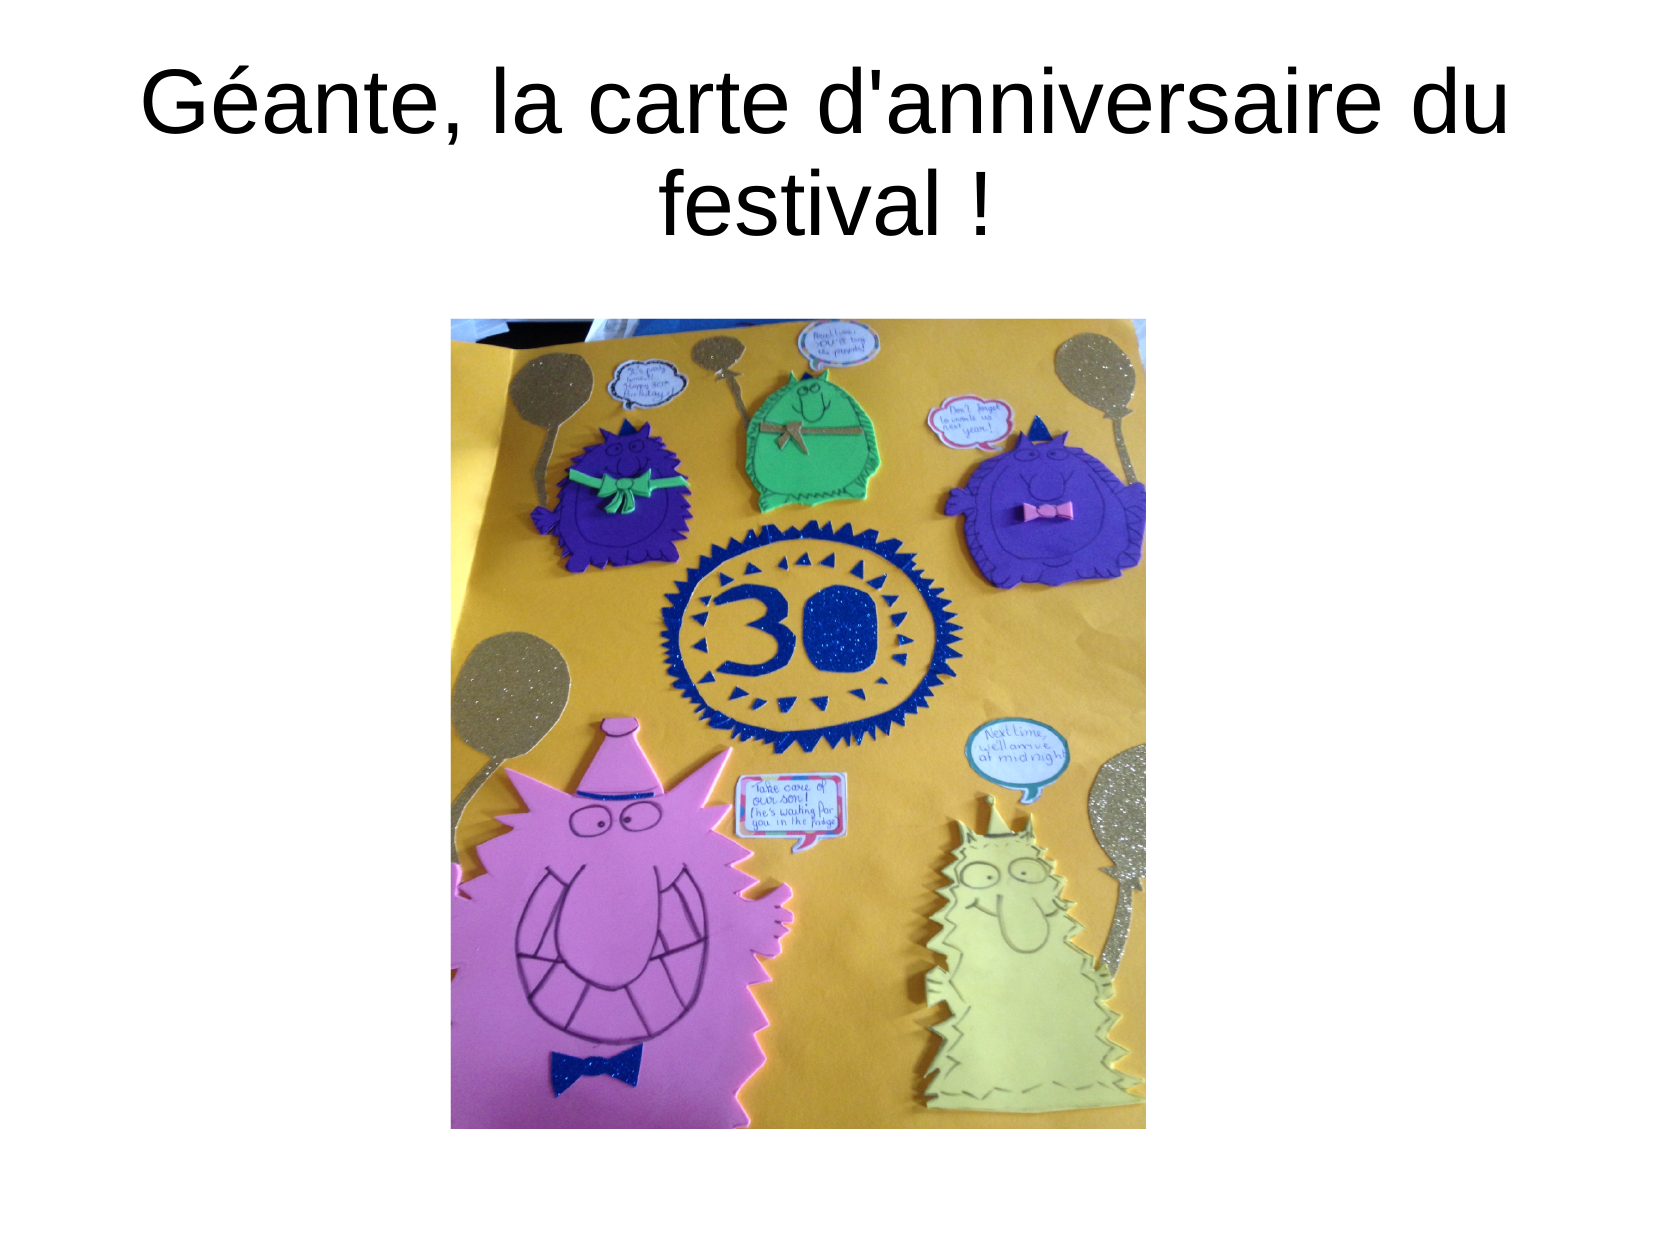

# Géante, la carte d'anniversaire du festival !